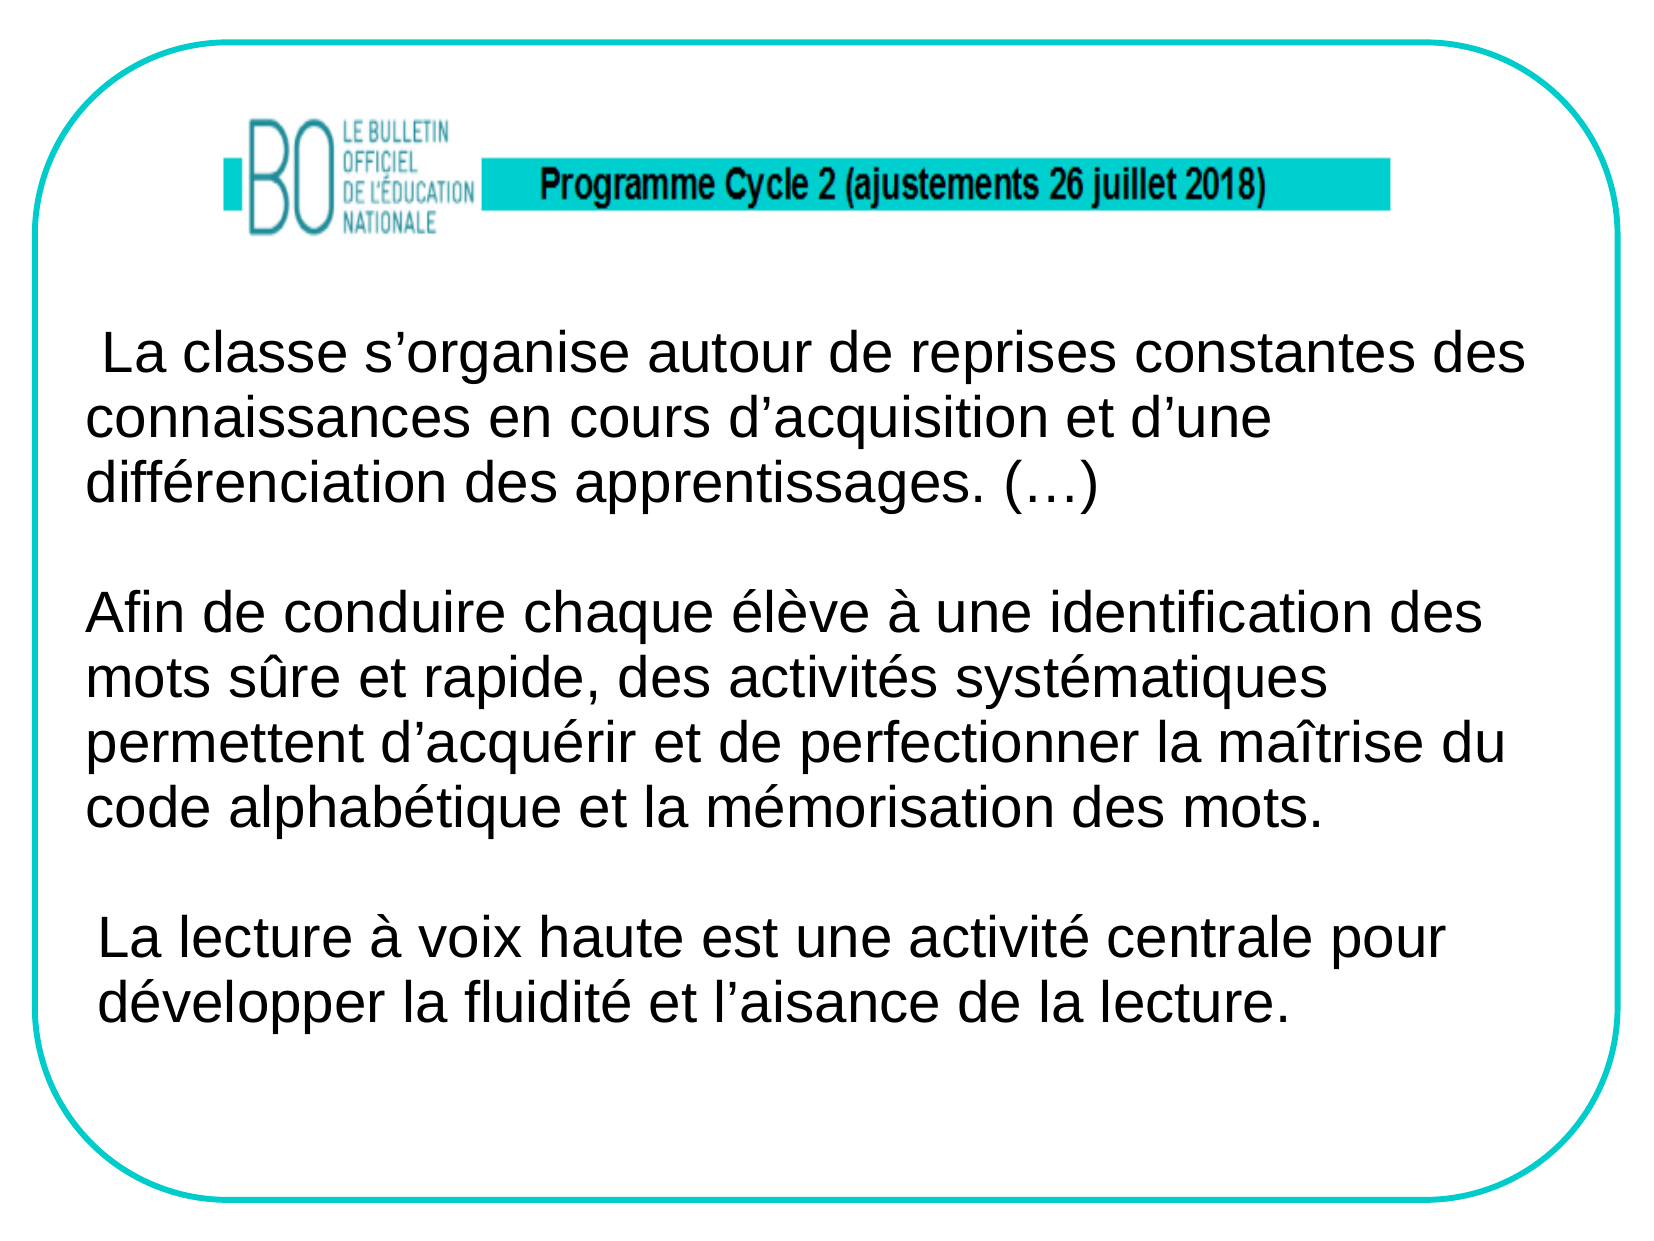

La classe s’organise autour de reprises constantes des connaissances en cours d’acquisition et d’une différenciation des apprentissages. (…)
Afin de conduire chaque élève à une identification des mots sûre et rapide, des activités systématiques permettent d’acquérir et de perfectionner la maîtrise du code alphabétique et la mémorisation des mots.
La lecture à voix haute est une activité centrale pour développer la fluidité et l’aisance de la lecture.